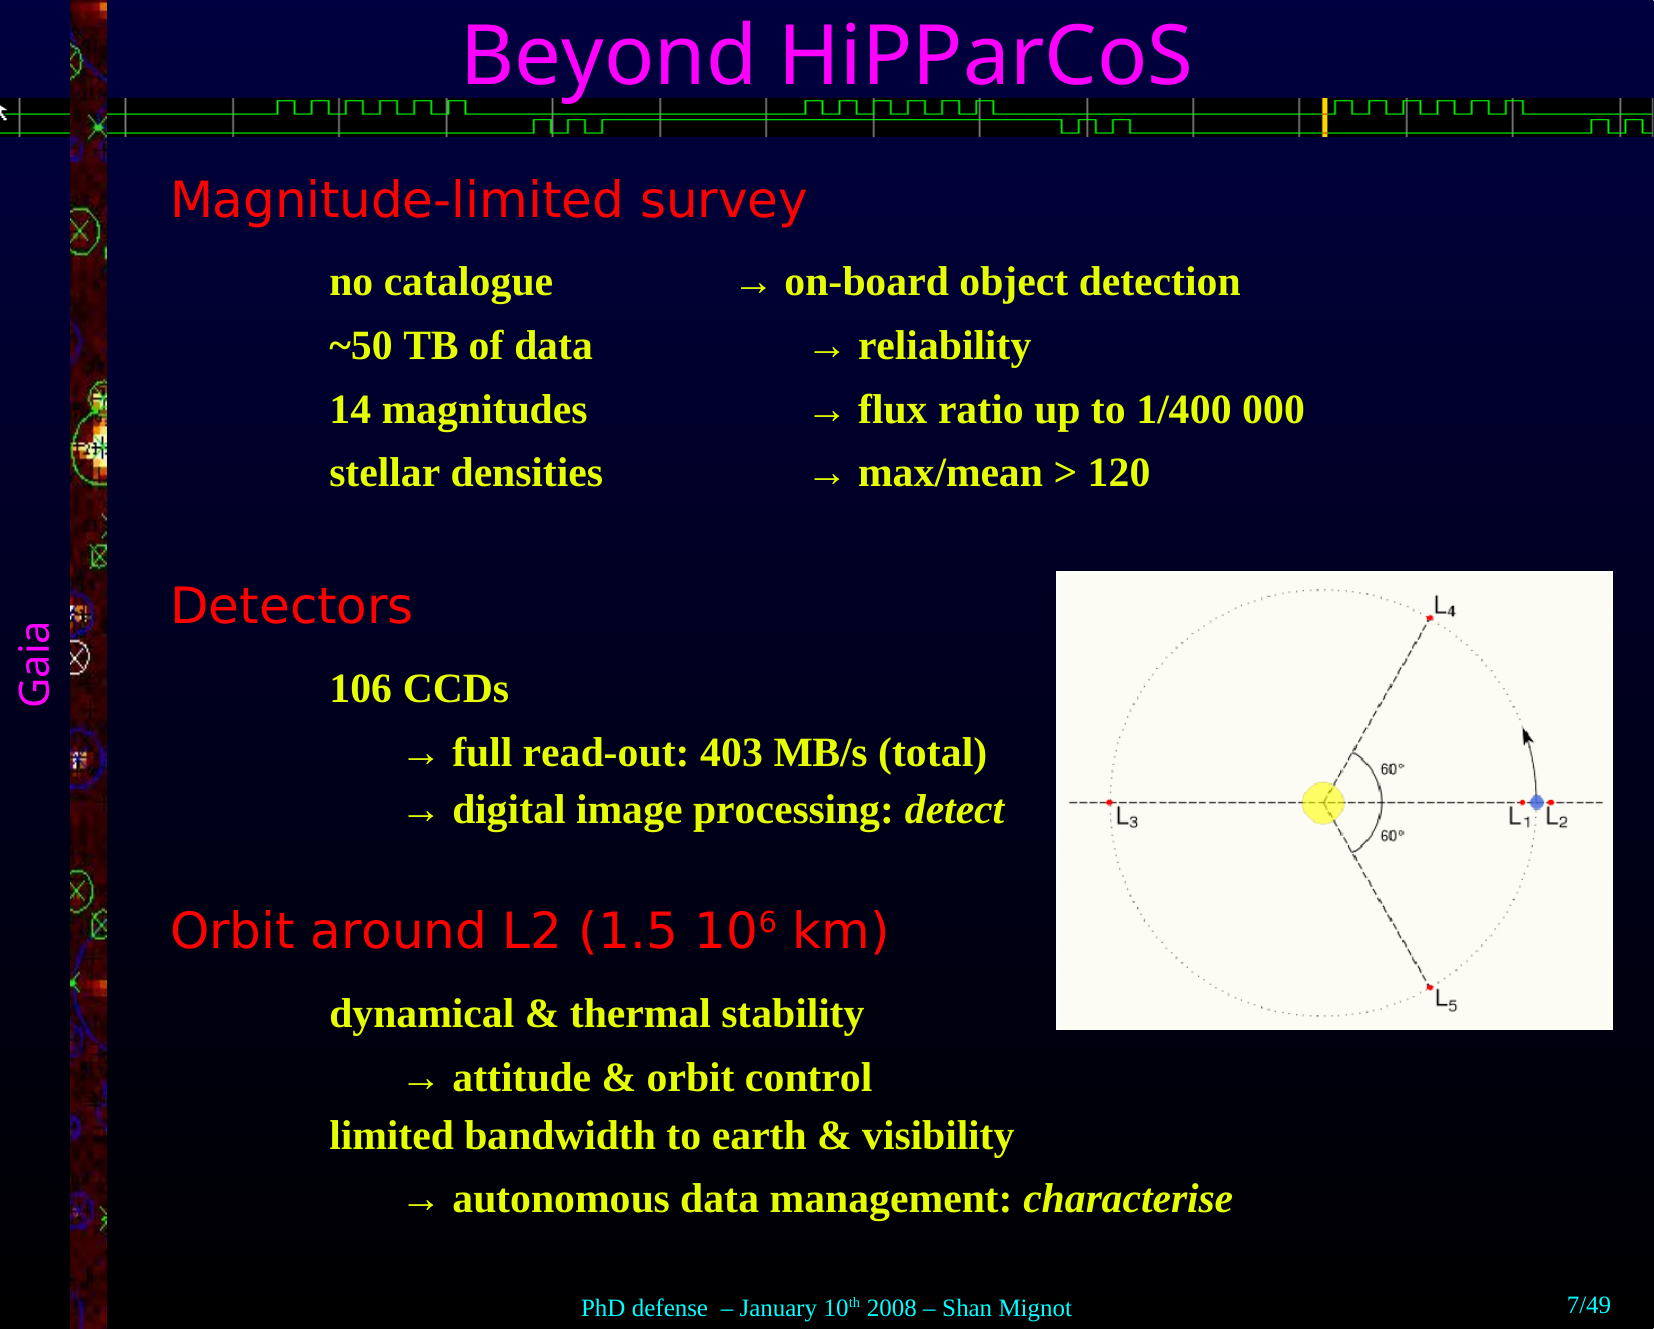

# Beyond HiPParCoS
Magnitude-limited survey
no catalogue			→ on-board object detection
~50 TB of data			→ reliability
14 magnitudes 			→ flux ratio up to 1/400 000
stellar densities 			→ max/mean > 120
Detectors
106 CCDs
→ full read-out: 403 MB/s (total)
→ digital image processing: detect
Orbit around L2 (1.5 106 km)
dynamical & thermal stability
→ attitude & orbit control
limited bandwidth to earth & visibility
→ autonomous data management: characterise
Gaia
PhD defense – January 10th 2008 – Shan Mignot